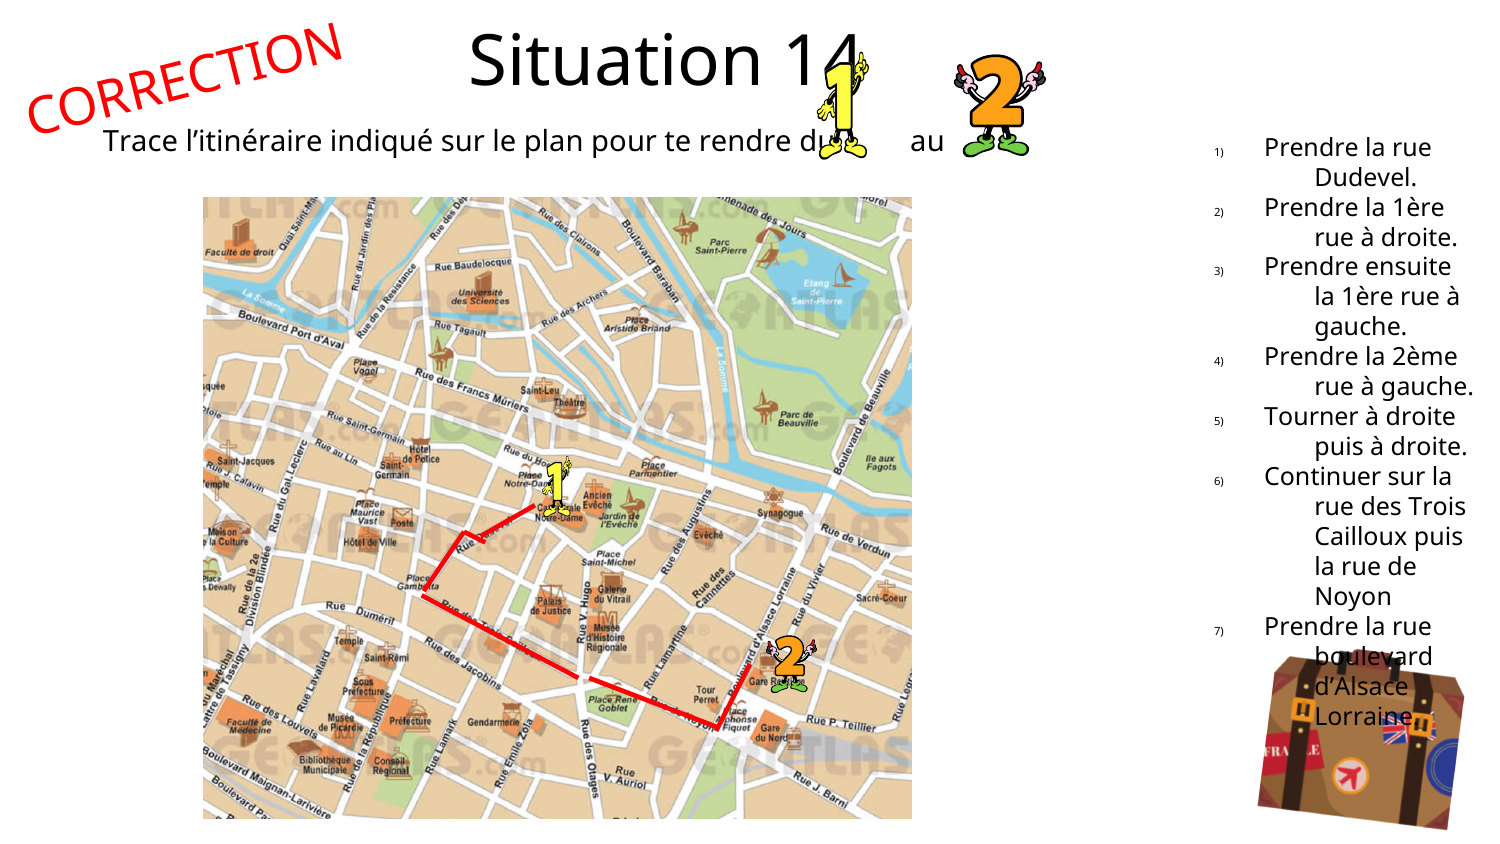

Situation 14
CORRECTION
Trace l’itinéraire indiqué sur le plan pour te rendre du au
Prendre la rue Dudevel.
Prendre la 1ère rue à droite.
Prendre ensuite la 1ère rue à gauche.
Prendre la 2ème rue à gauche.
Tourner à droite puis à droite.
Continuer sur la rue des Trois Cailloux puis la rue de Noyon
Prendre la rue boulevard d’Alsace Lorraine.